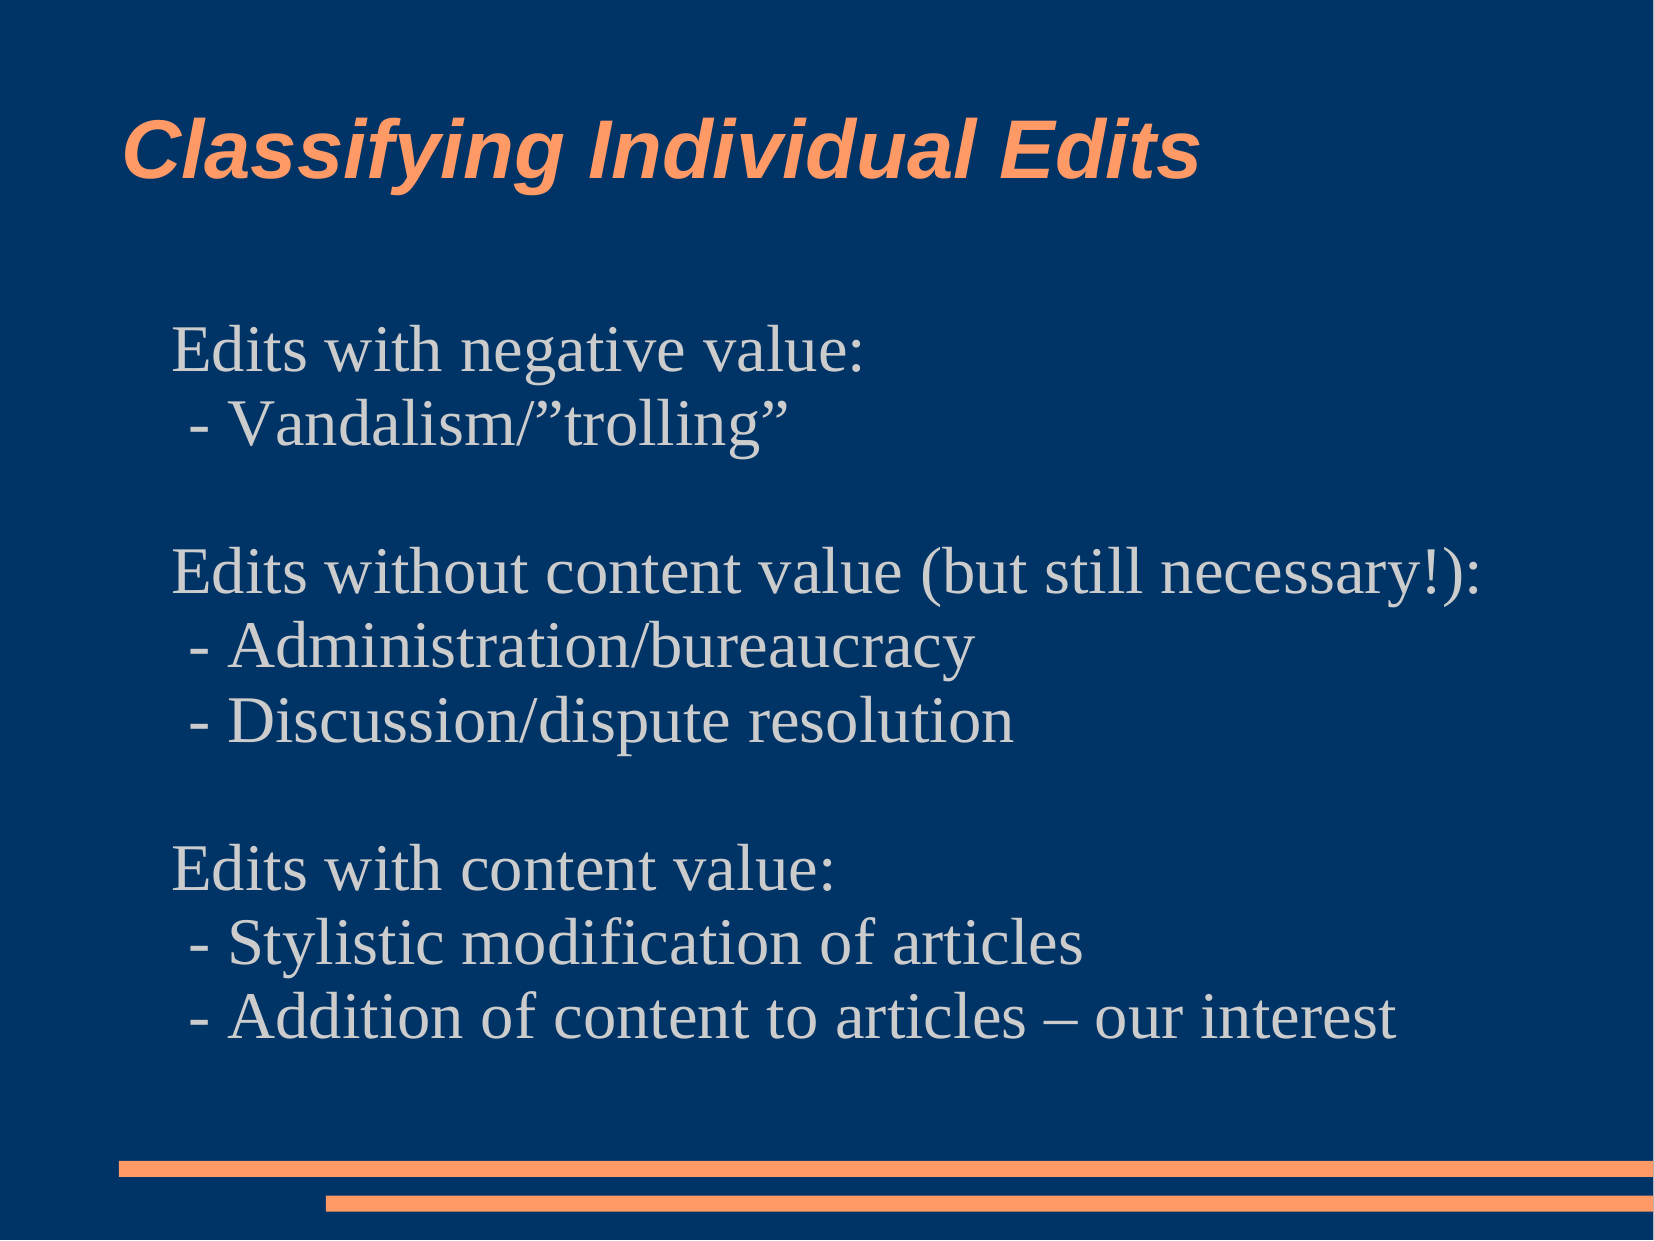

# Classifying Individual Edits
Edits with negative value:
 - Vandalism/”trolling”
Edits without content value (but still necessary!):
 - Administration/bureaucracy
 - Discussion/dispute resolution
Edits with content value:
 - Stylistic modification of articles
 - Addition of content to articles – our interest